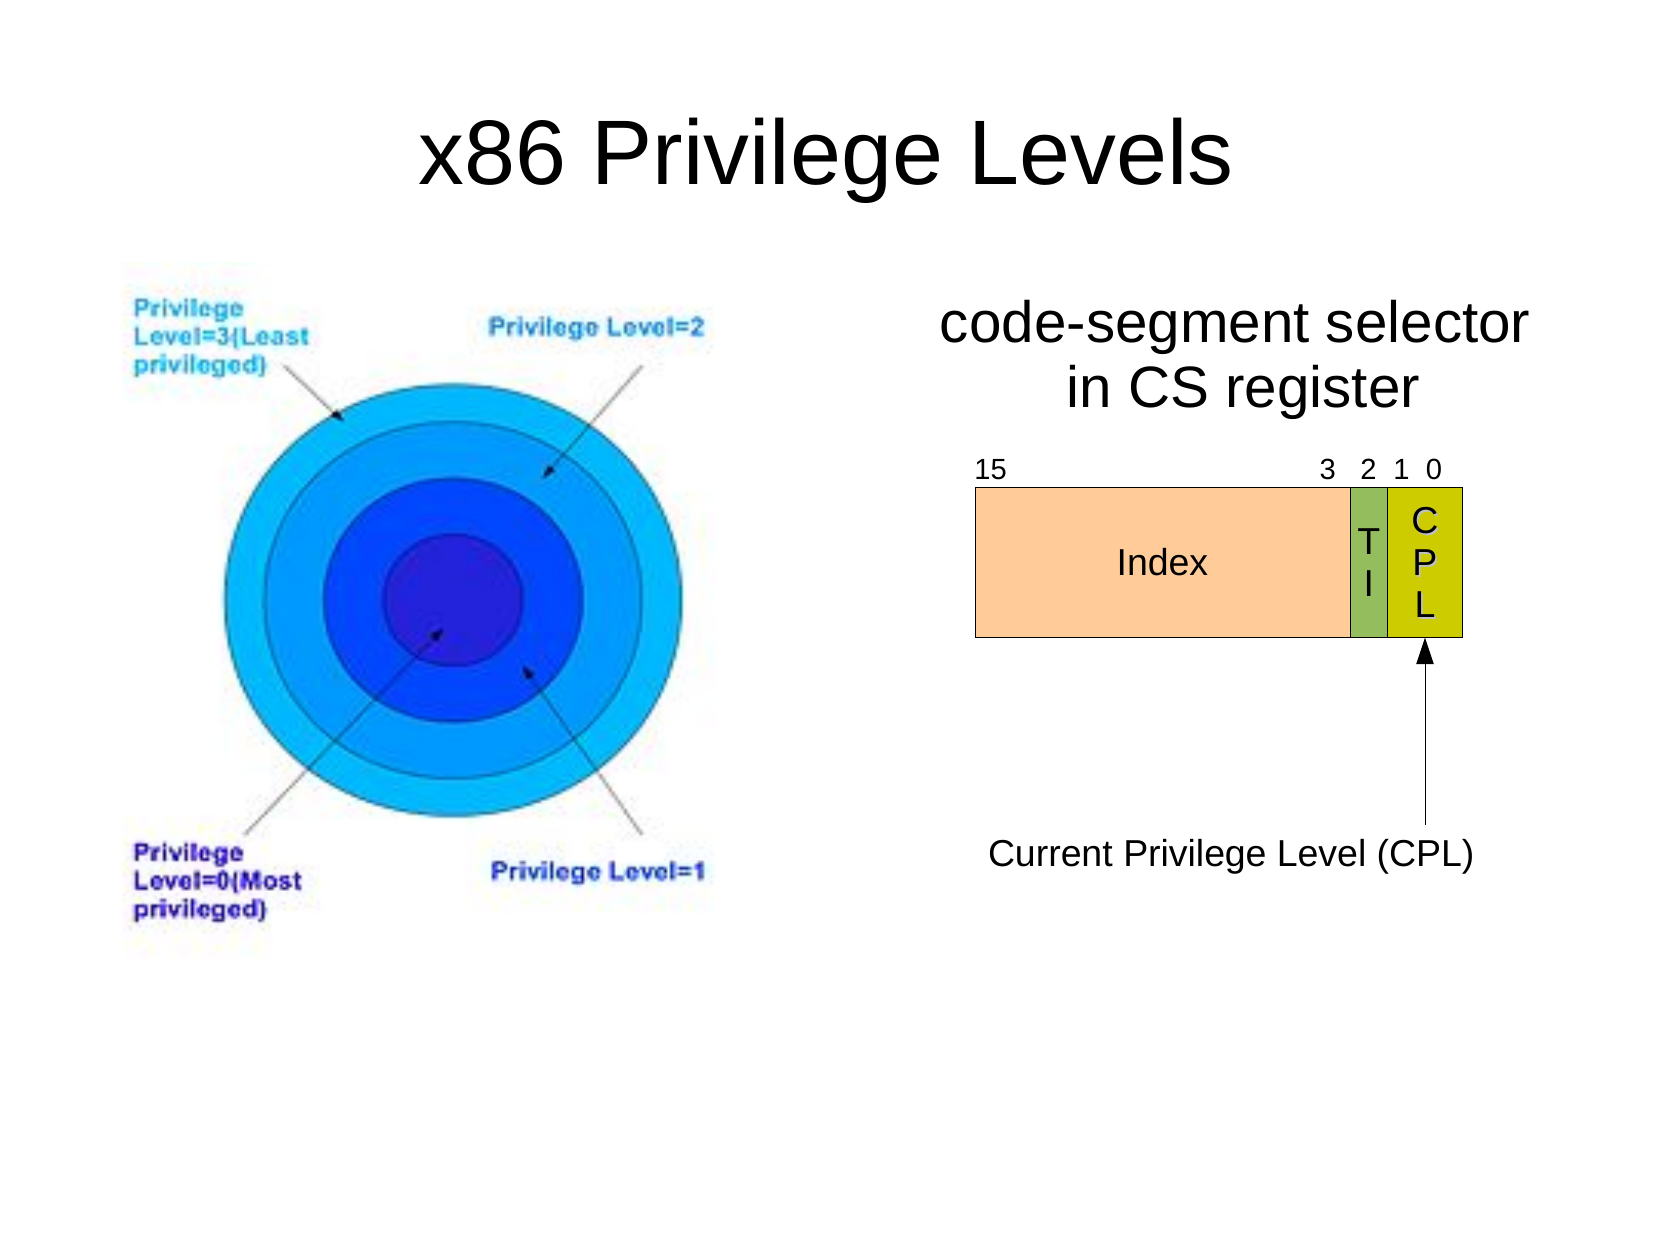

# x86 Privilege Levels
code-segment selector in CS register
 15 3 2 1 0
Index
T
I
C
P
L
Current Privilege Level (CPL)